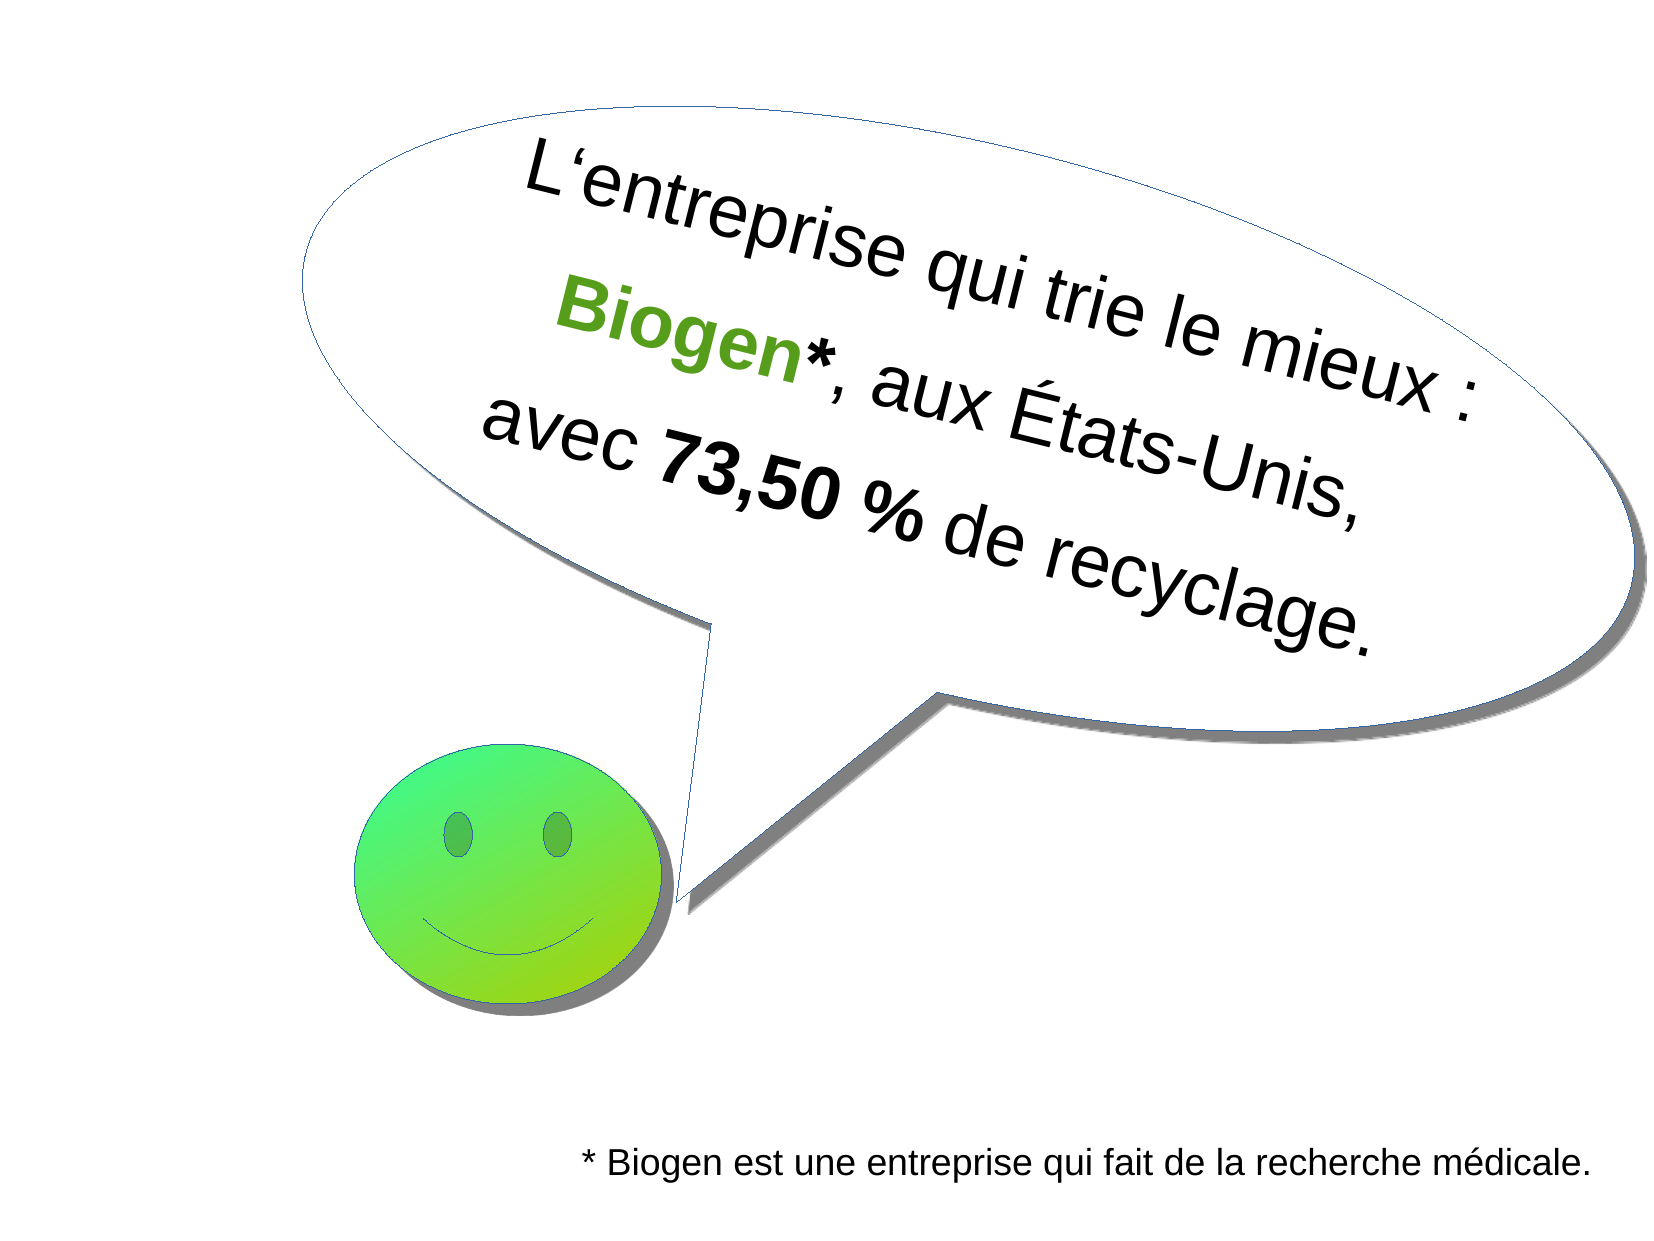

L‘entreprise qui trie le mieux :
Biogen*, aux États-Unis,
avec 73,50 % de recyclage.
* Biogen est une entreprise qui fait de la recherche médicale.